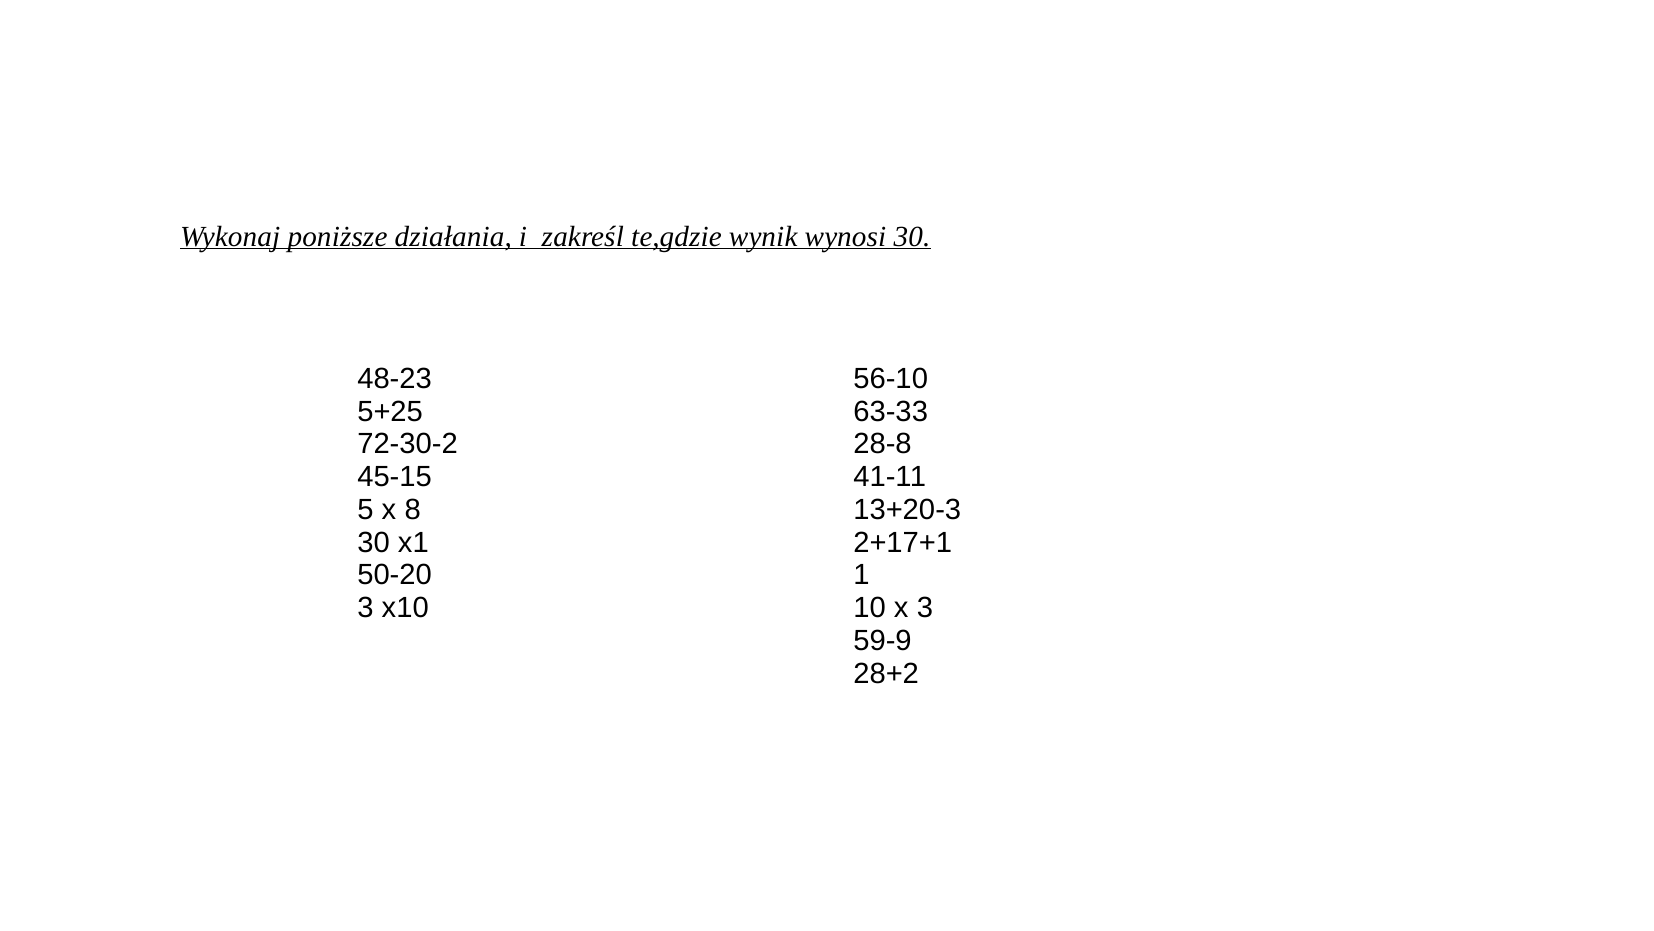

Wykonaj poniższe działania, i zakreśl te,gdzie wynik wynosi 30.
48-23
5+25
72-30-2
45-15
5 x 8
30 x1
50-20
3 x10
56-10
63-33
28-8
41-11
13+20-3
2+17+11
10 x 3
59-9
28+2